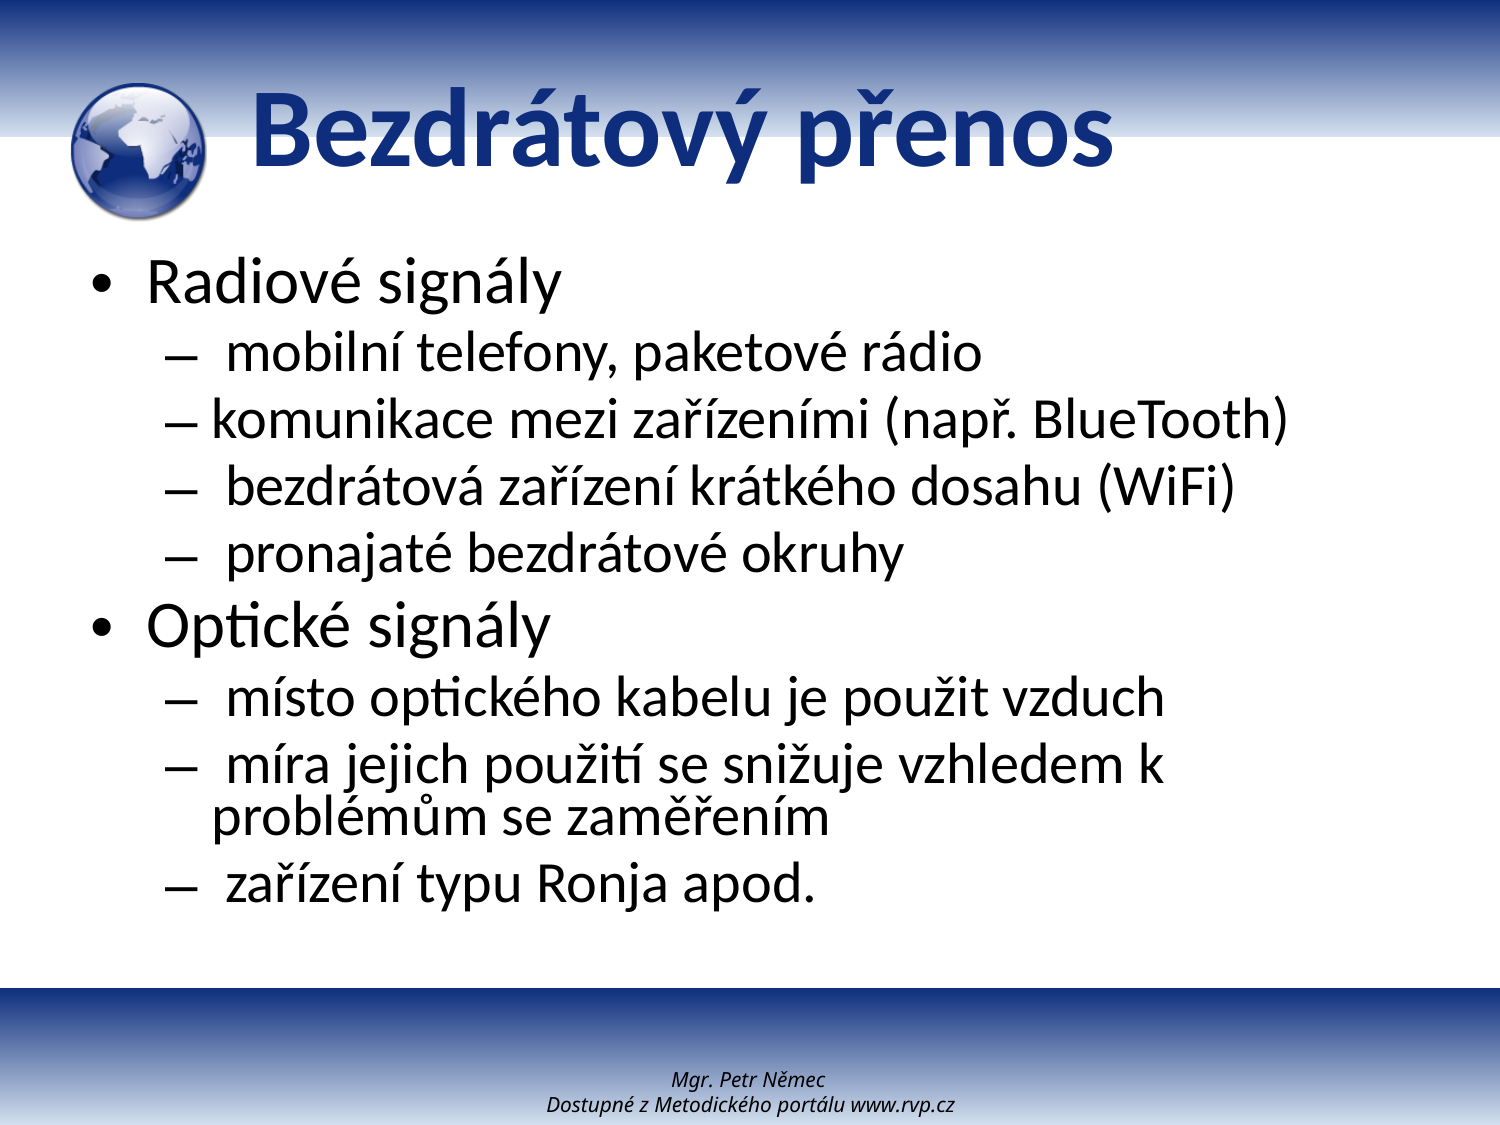

# Bezdrátový přenos
Radiové signály
 mobilní telefony, paketové rádio
komunikace mezi zařízeními (např. BlueTooth)
 bezdrátová zařízení krátkého dosahu (WiFi)
 pronajaté bezdrátové okruhy
Optické signály
 místo optického kabelu je použit vzduch
 míra jejich použití se snižuje vzhledem k problémům se zaměřením
 zařízení typu Ronja apod.